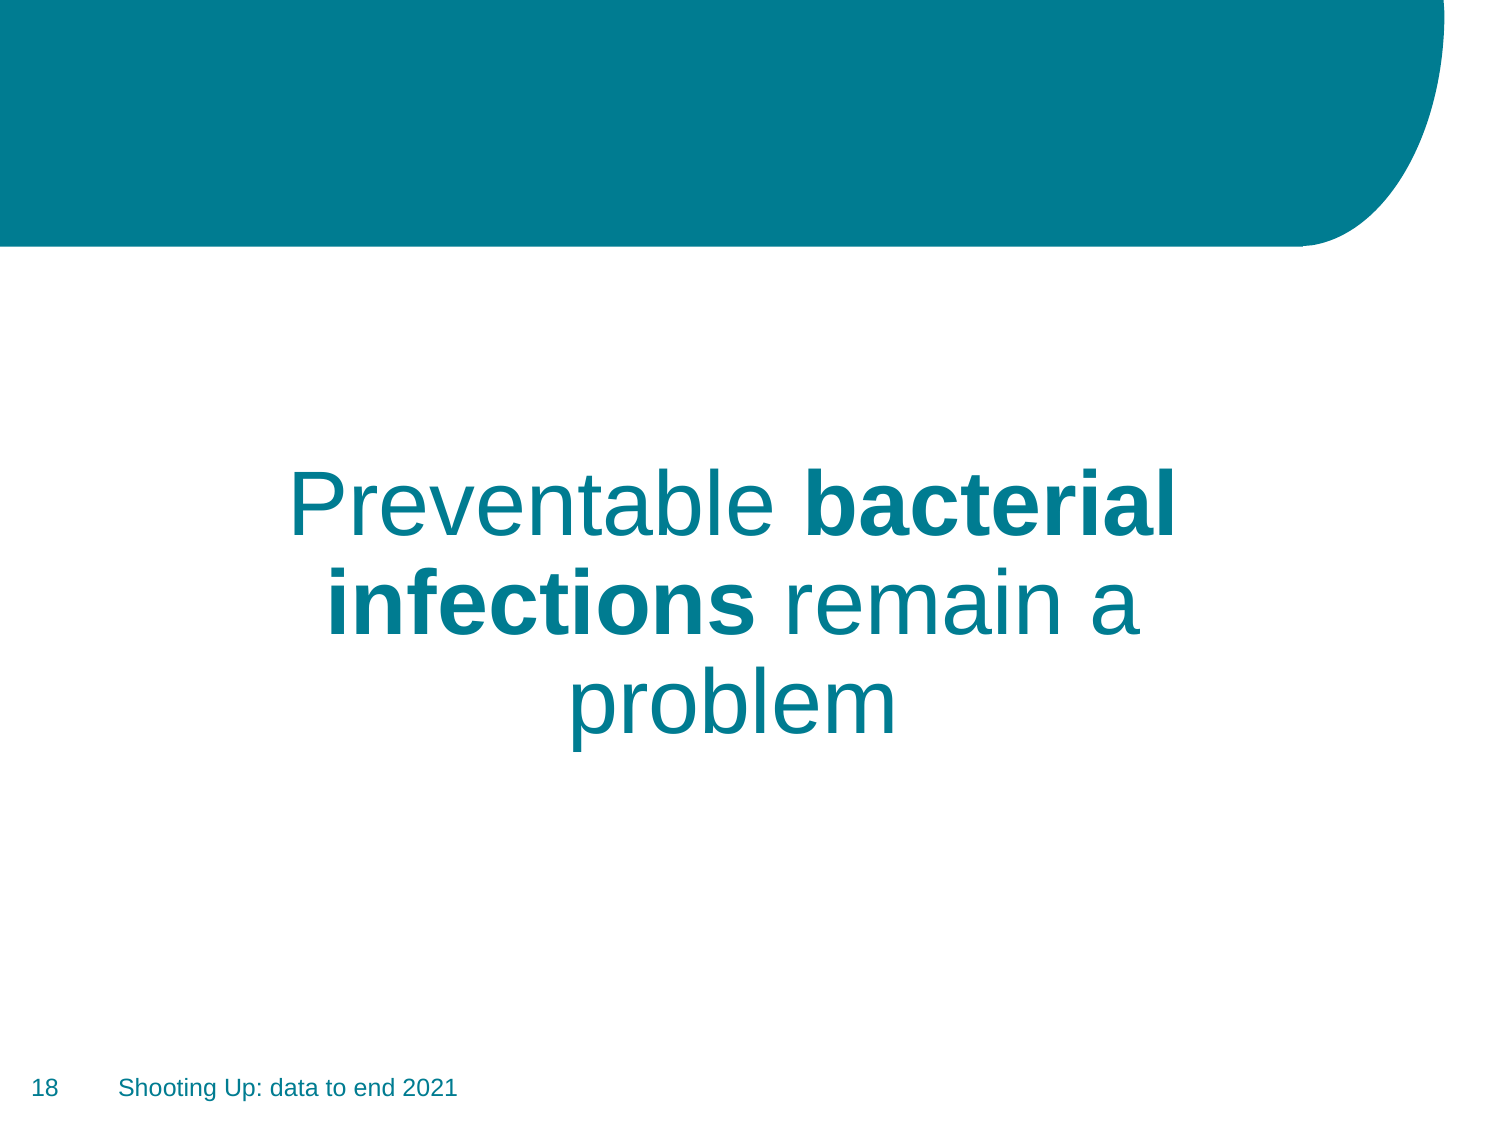

# Preventable bacterial infections remain a problem
7
Shooting Up: data to end 2021